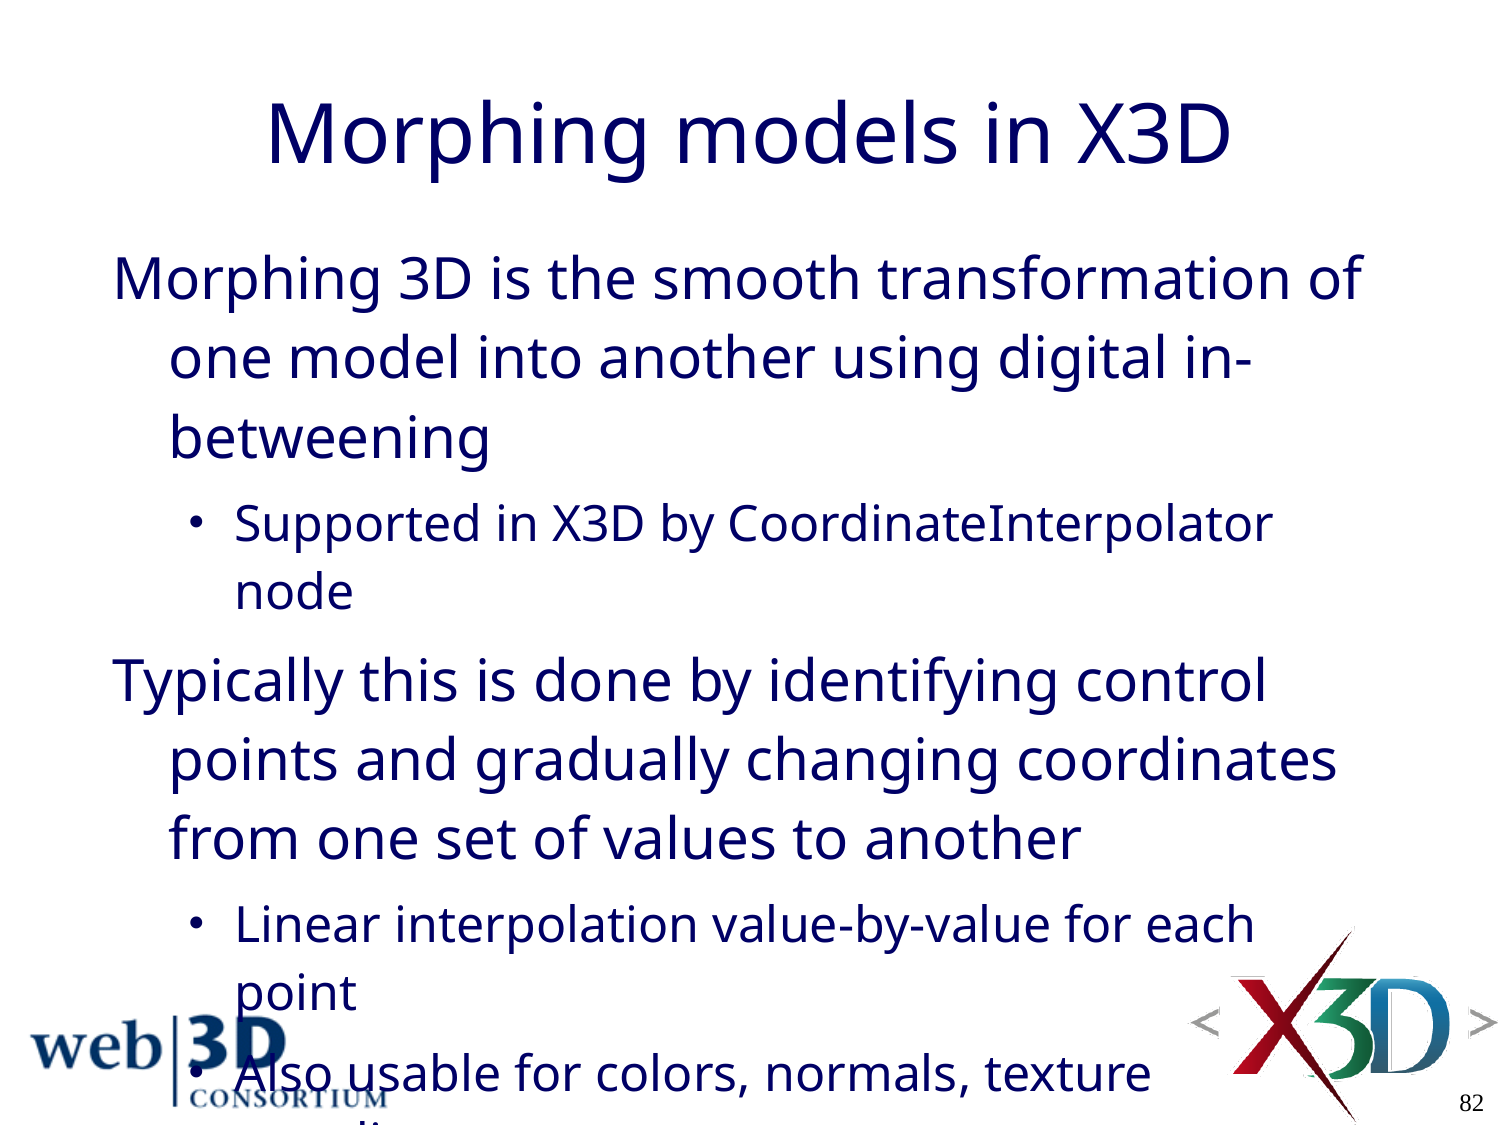

# Morphing models in X3D
Morphing 3D is the smooth transformation of one model into another using digital in-betweening
Supported in X3D by CoordinateInterpolator node
Typically this is done by identifying control points and gradually changing coordinates from one set of values to another
Linear interpolation value-by-value for each point
Also usable for colors, normals, texture coordinates
We will use this technique to morph between 3D coordinate sets using CoordinateInterpolator